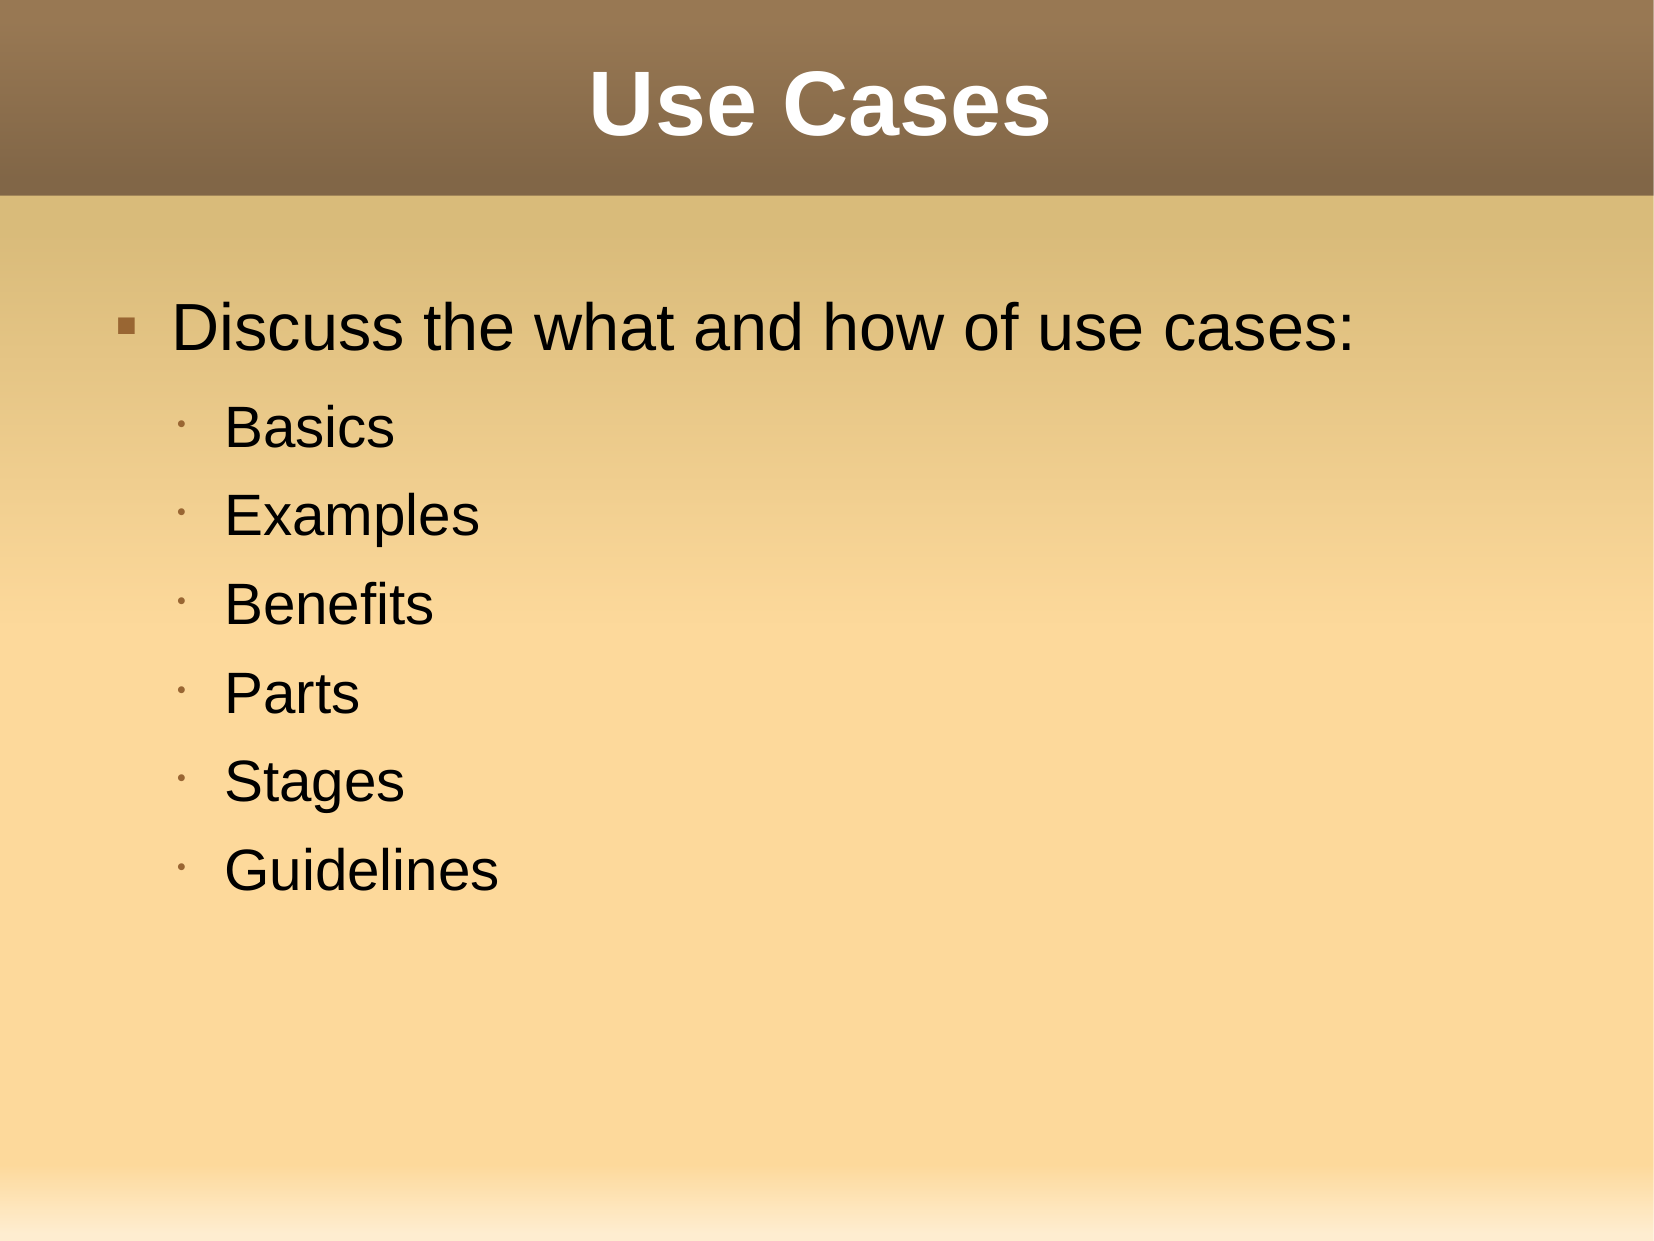

# Use Cases
Discuss the what and how of use cases:
Basics
Examples
Benefits
Parts
Stages
Guidelines